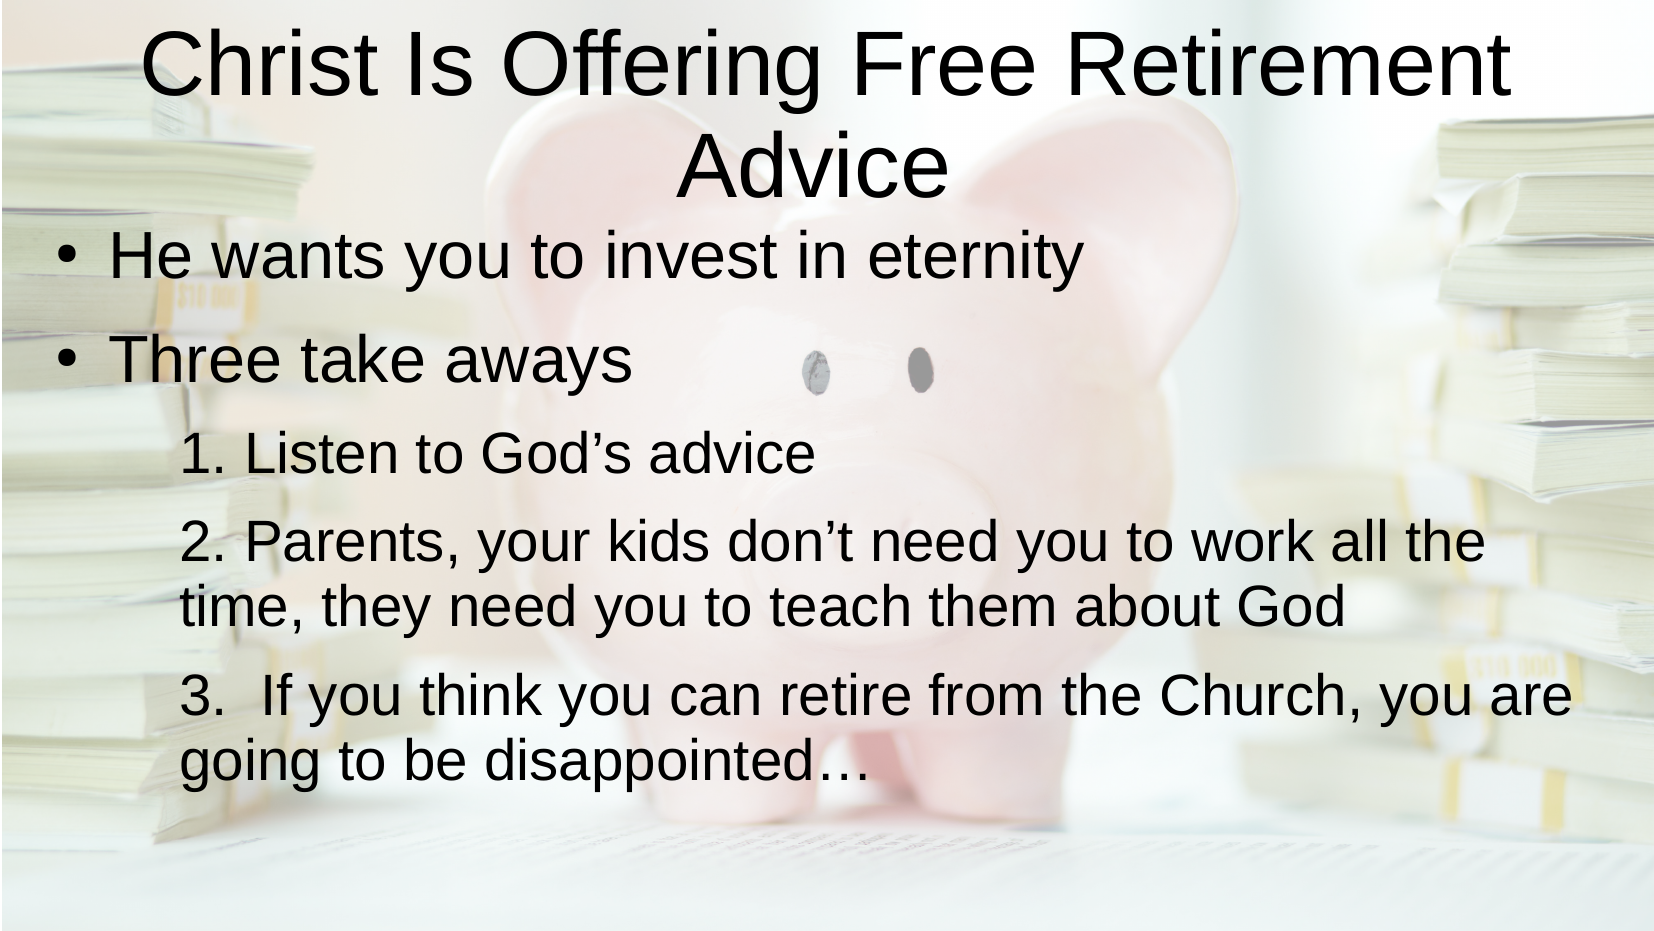

# Christ Is Offering Free Retirement Advice
He wants you to invest in eternity
Three take aways
1. Listen to God’s advice
2. Parents, your kids don’t need you to work all the time, they need you to teach them about God
3. If you think you can retire from the Church, you are going to be disappointed…